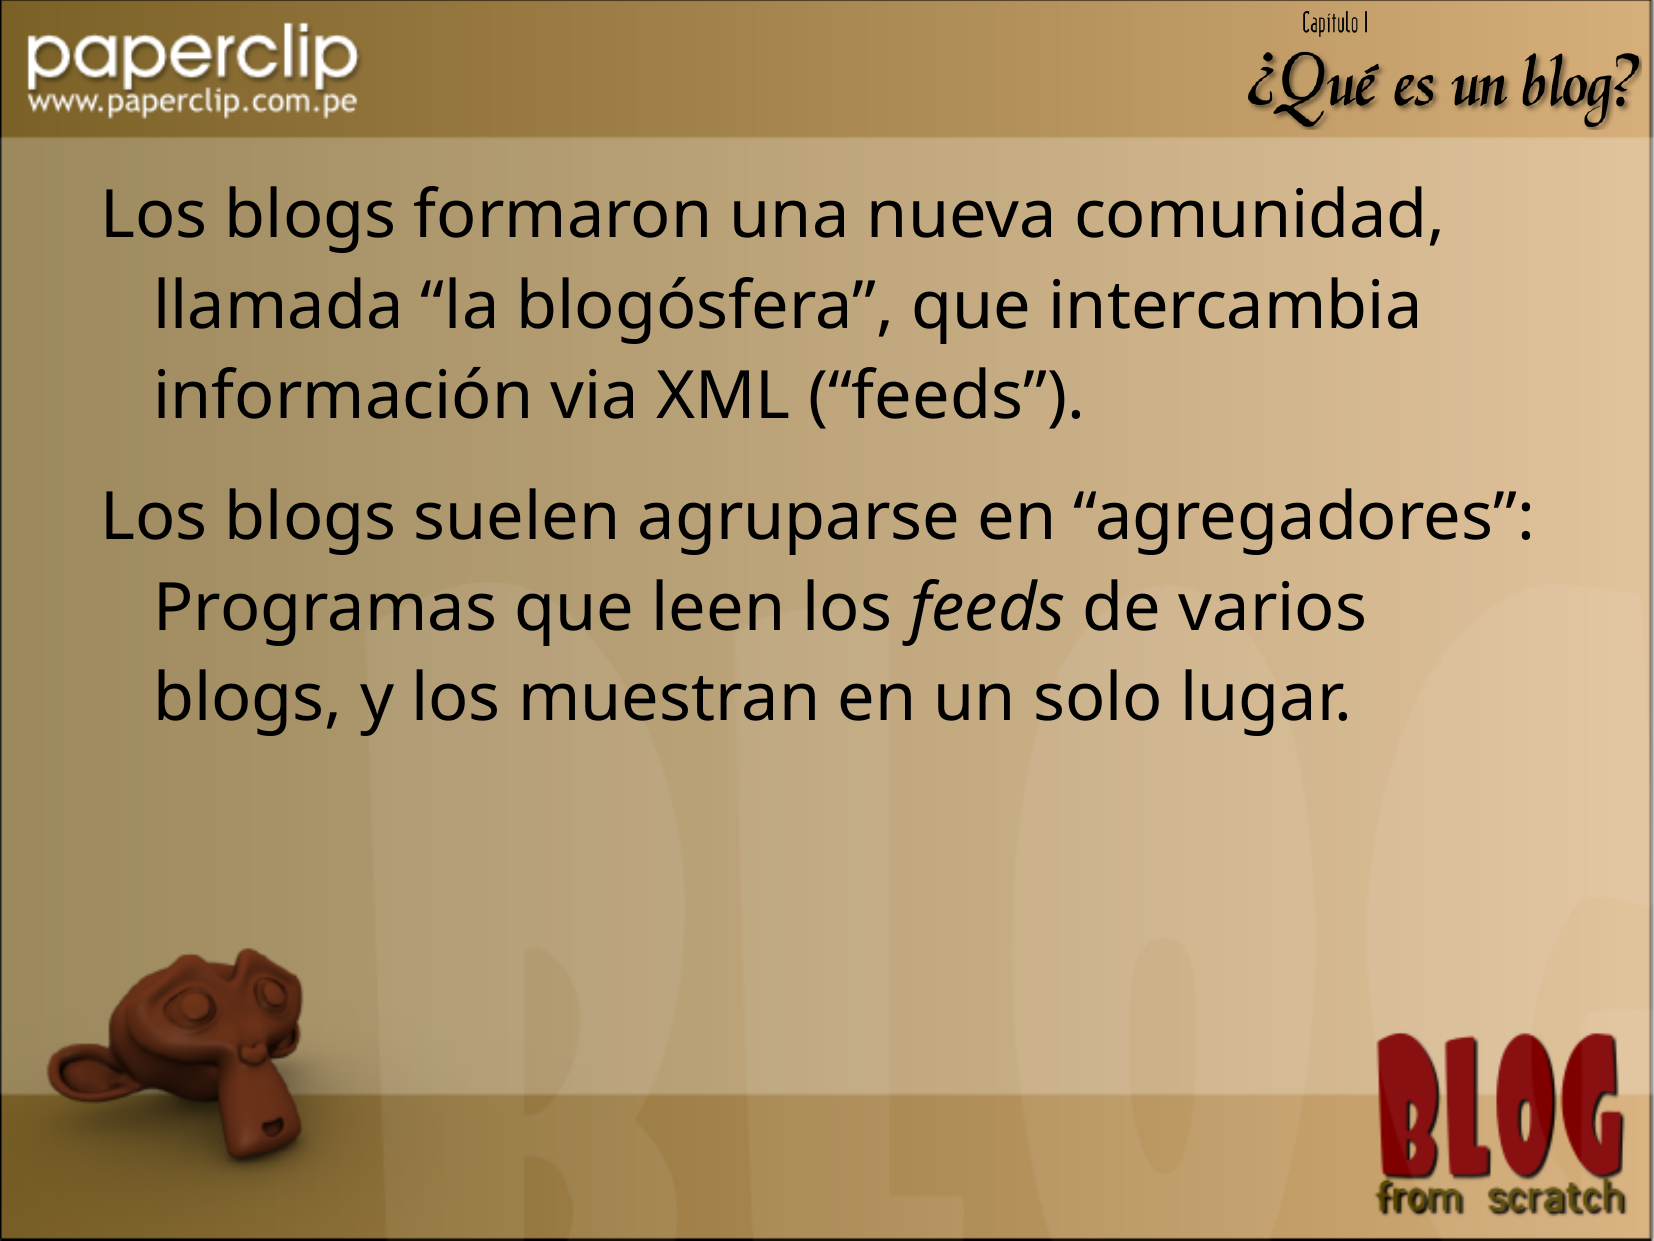

# Los blogs formaron una nueva comunidad, llamada “la blogósfera”, que intercambia información via XML (“feeds”).
Los blogs suelen agruparse en “agregadores”: Programas que leen los feeds de varios blogs, y los muestran en un solo lugar.